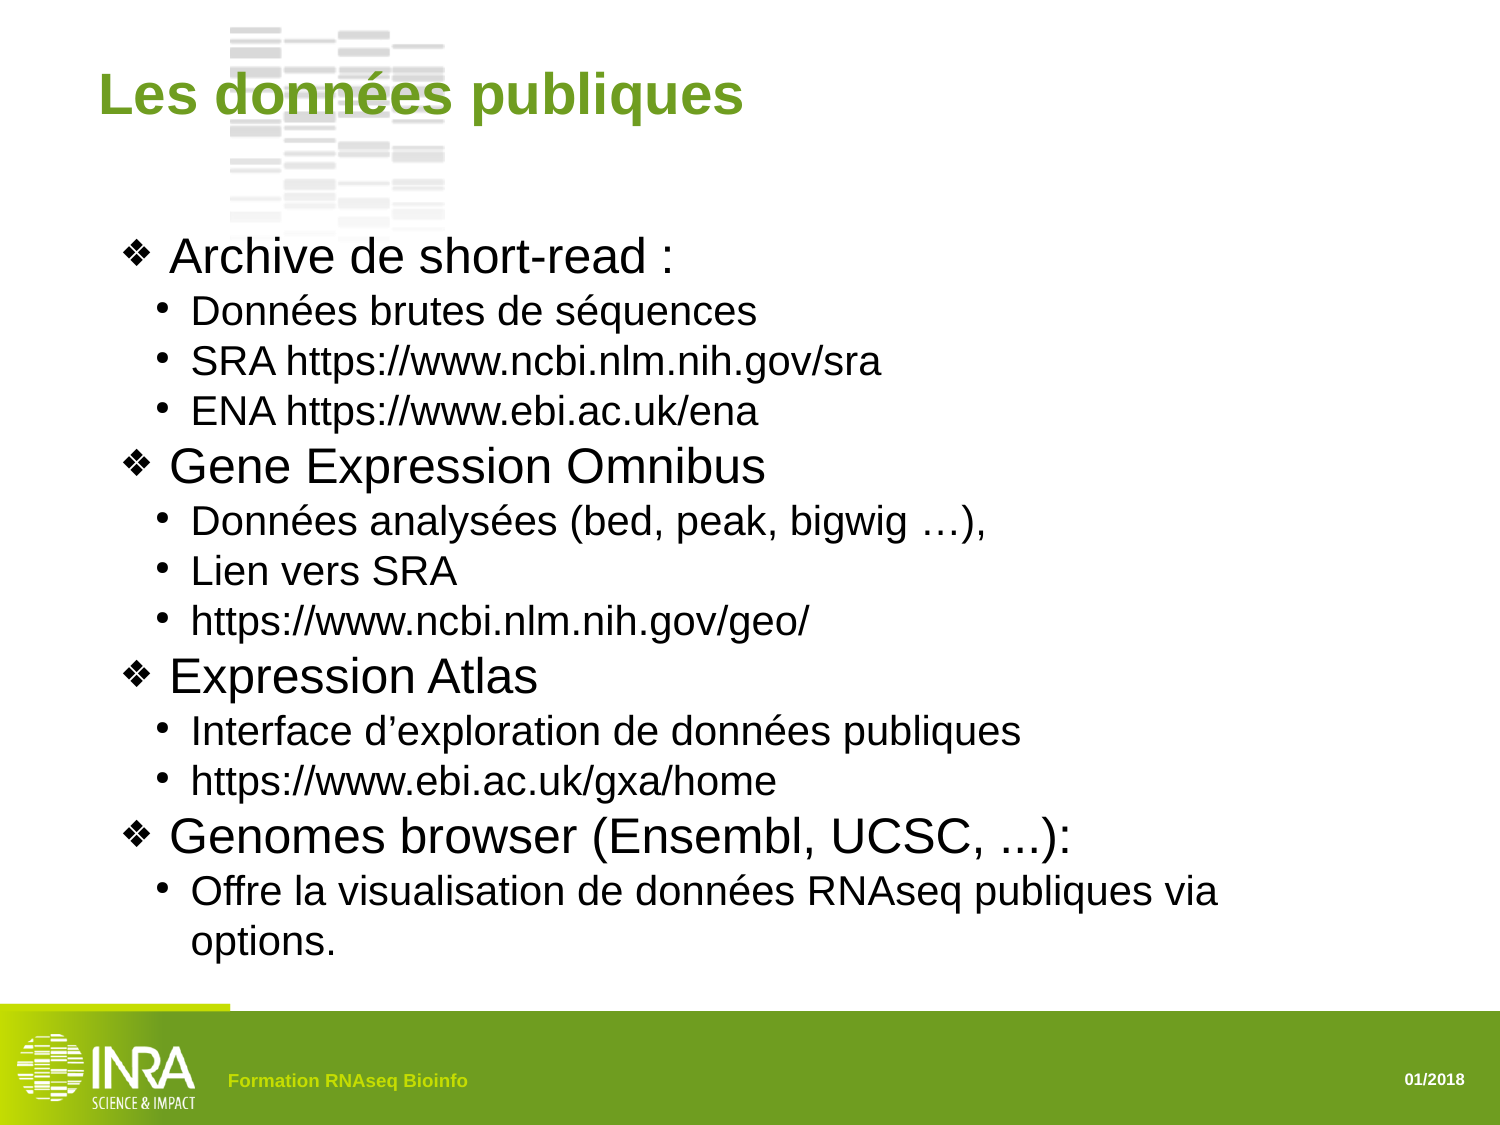

Les données publiques
 Archive de short-read :
Données brutes de séquences
SRA https://www.ncbi.nlm.nih.gov/sra
ENA https://www.ebi.ac.uk/ena
 Gene Expression Omnibus
Données analysées (bed, peak, bigwig …),
Lien vers SRA
https://www.ncbi.nlm.nih.gov/geo/
 Expression Atlas
Interface d’exploration de données publiques
https://www.ebi.ac.uk/gxa/home
 Genomes browser (Ensembl, UCSC, ...):
Offre la visualisation de données RNAseq publiques via options.